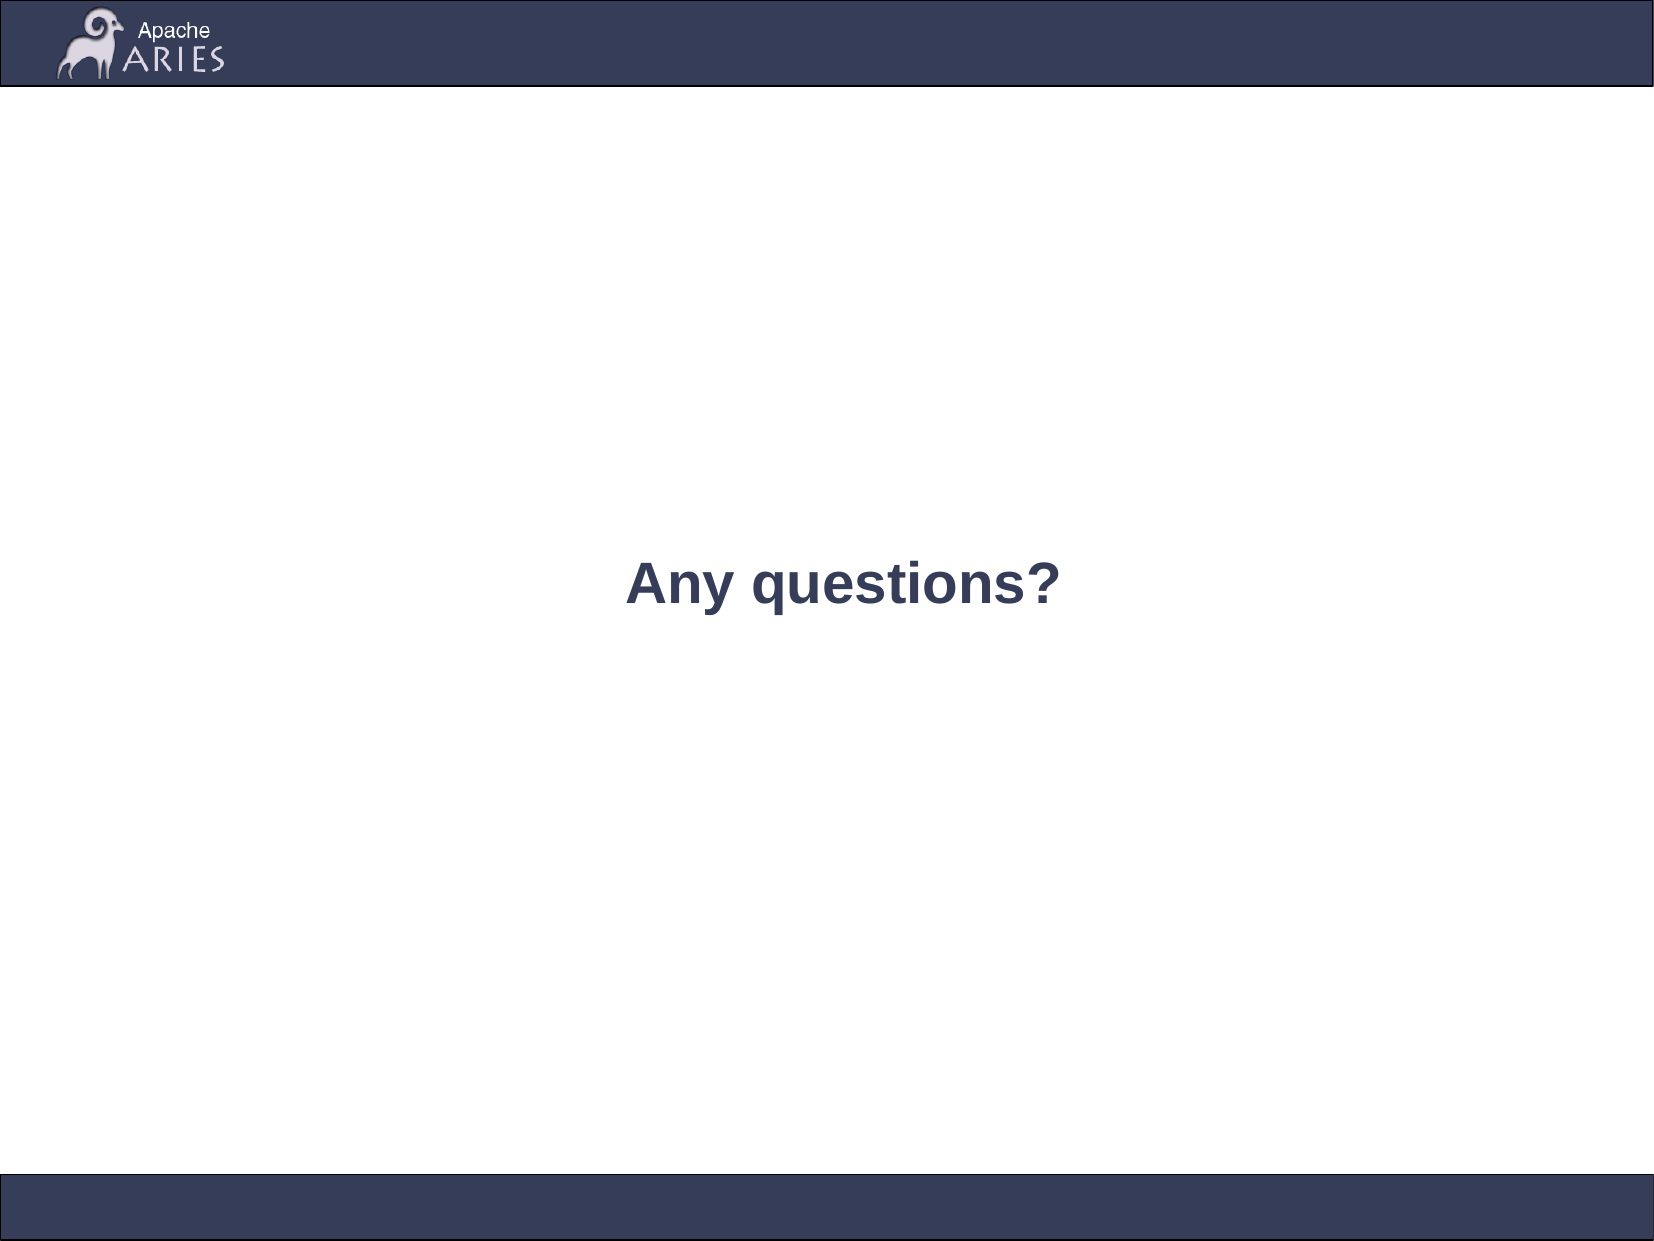

# Any questions?
March12, 2010
QCon London 2010 Ian Robinson
44